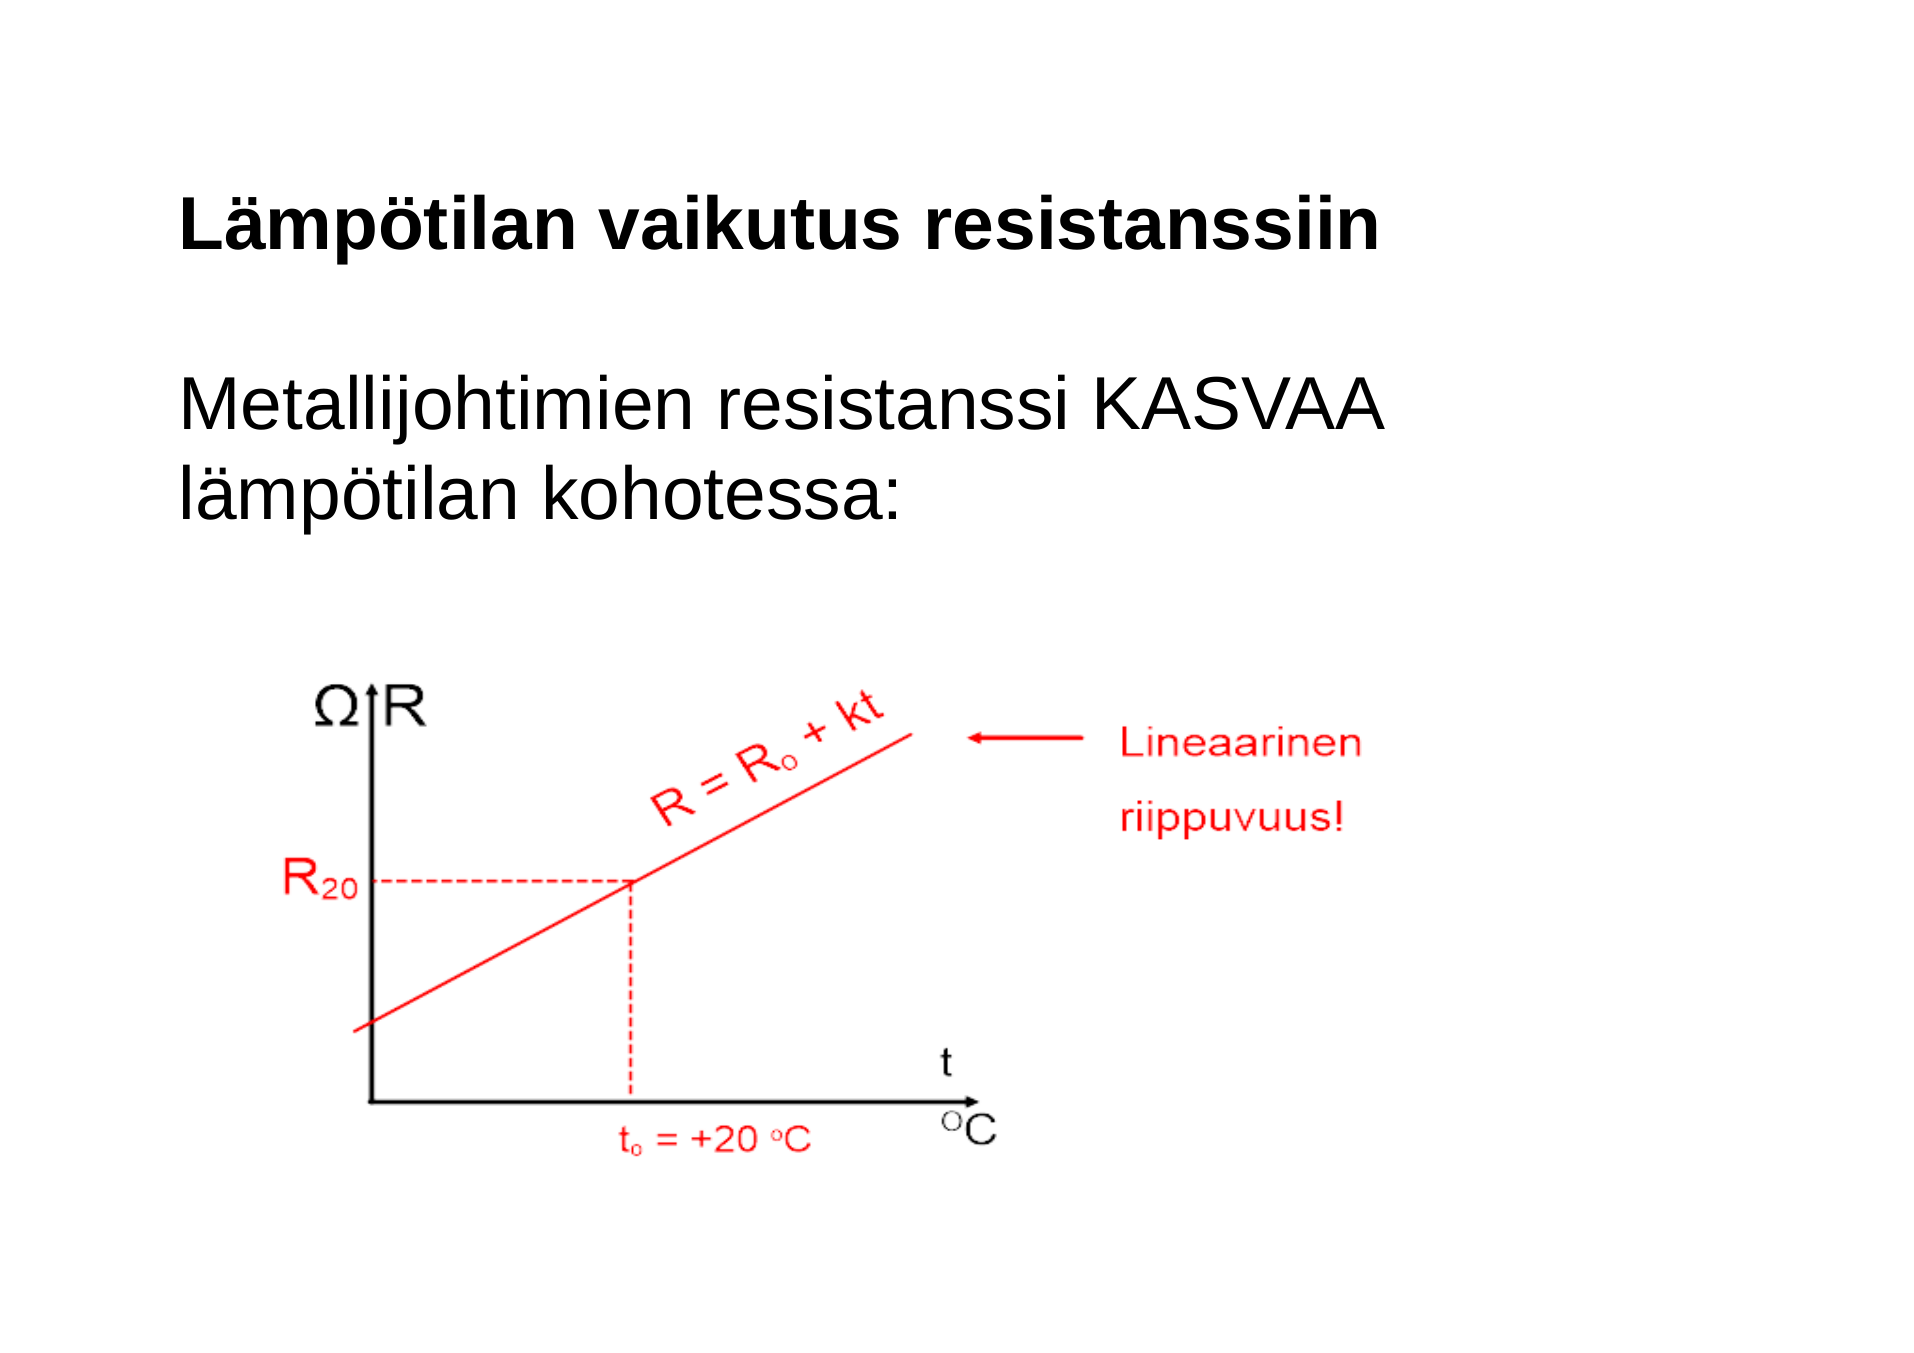

Lämpötilan vaikutus resistanssiin
Metallijohtimien resistanssi KASVAA
lämpötilan kohotessa: